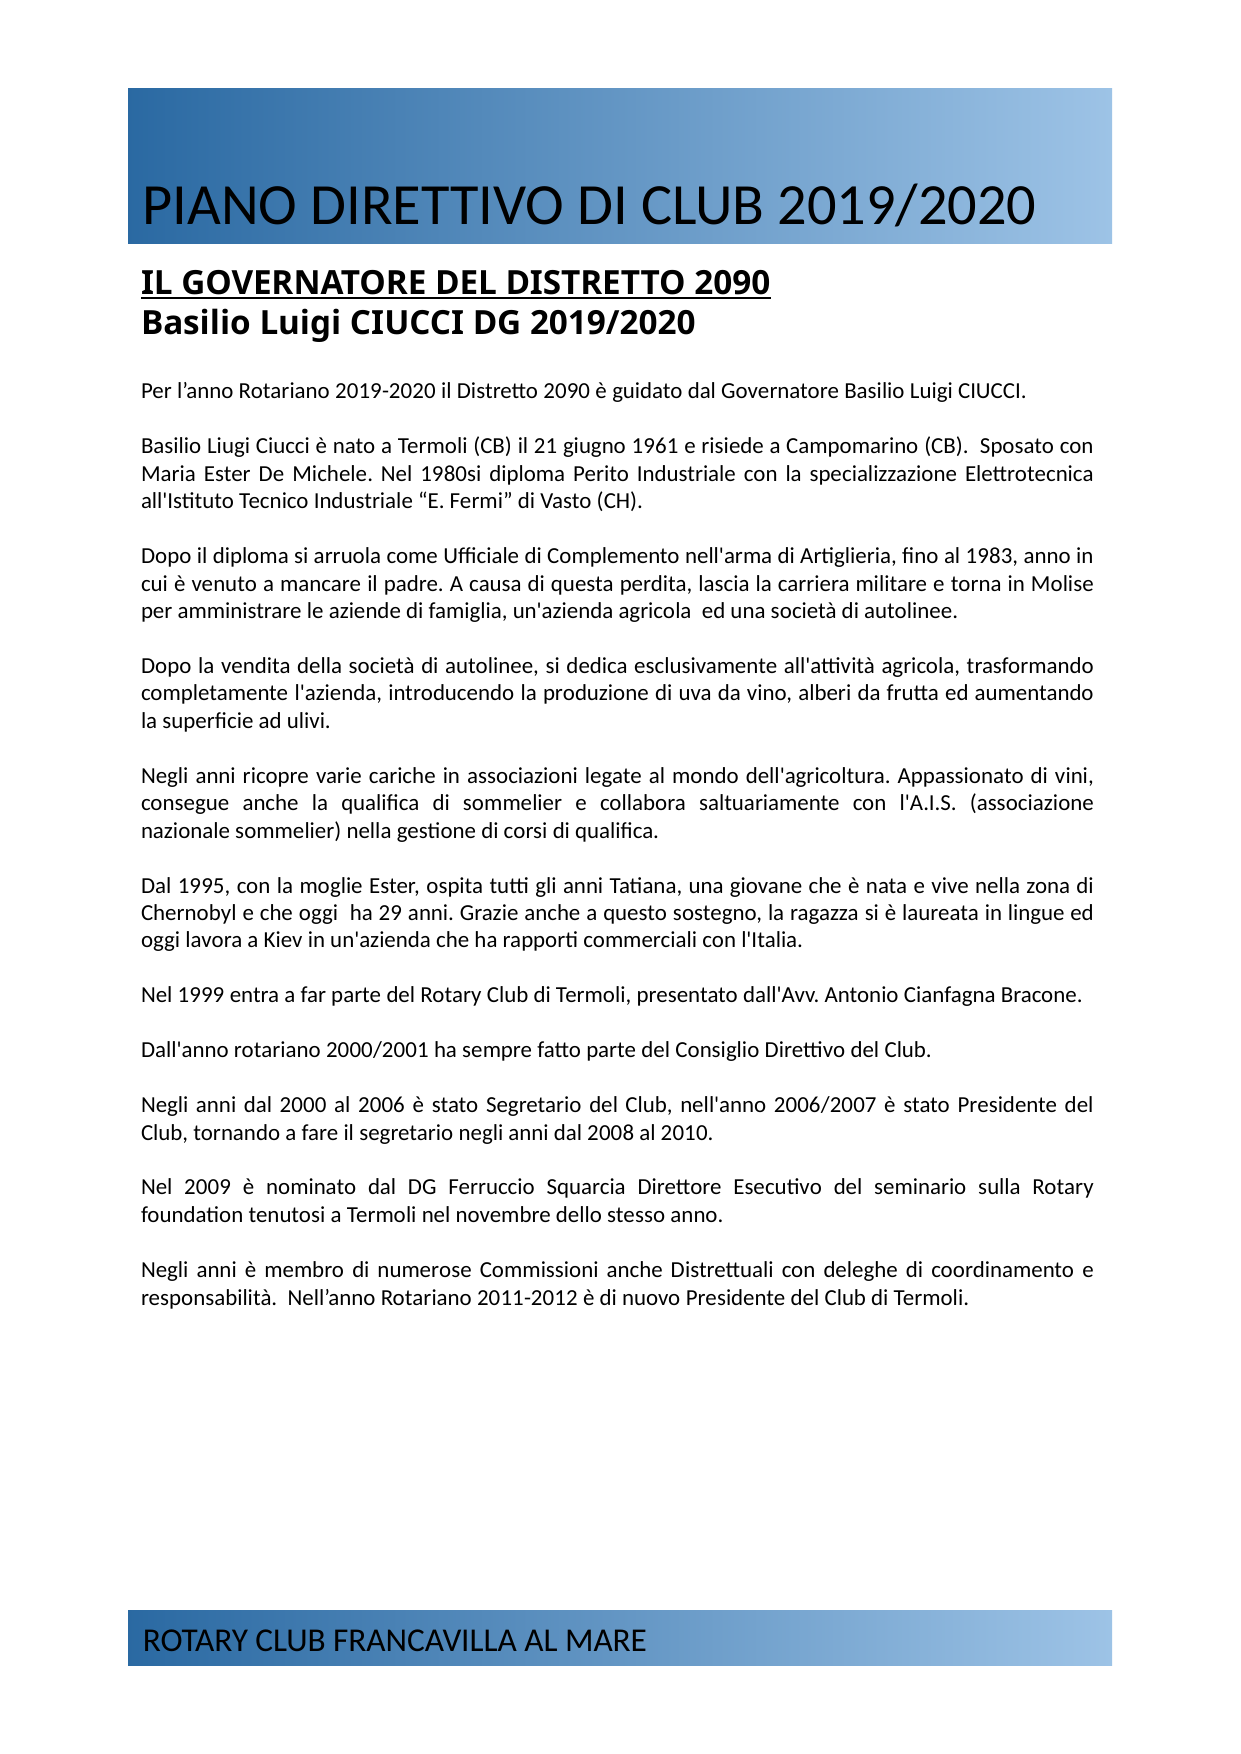

PIANO DIRETTIVO DI CLUB 2019/2020
IL GOVERNATORE DEL DISTRETTO 2090
Basilio Luigi CIUCCI DG 2019/2020
Per l’anno Rotariano 2019-2020 il Distretto 2090 è guidato dal Governatore Basilio Luigi CIUCCI.
Basilio Liugi Ciucci è nato a Termoli (CB) il 21 giugno 1961 e risiede a Campomarino (CB). Sposato con Maria Ester De Michele. Nel 1980si diploma Perito Industriale con la specializzazione Elettrotecnica all'Istituto Tecnico Industriale “E. Fermi” di Vasto (CH).
Dopo il diploma si arruola come Ufficiale di Complemento nell'arma di Artiglieria, fino al 1983, anno in cui è venuto a mancare il padre. A causa di questa perdita, lascia la carriera militare e torna in Molise per amministrare le aziende di famiglia, un'azienda agricola ed una società di autolinee.
Dopo la vendita della società di autolinee, si dedica esclusivamente all'attività agricola, trasformando completamente l'azienda, introducendo la produzione di uva da vino, alberi da frutta ed aumentando la superficie ad ulivi.
Negli anni ricopre varie cariche in associazioni legate al mondo dell'agricoltura. Appassionato di vini, consegue anche la qualifica di sommelier e collabora saltuariamente con l'A.I.S. (associazione nazionale sommelier) nella gestione di corsi di qualifica.
Dal 1995, con la moglie Ester, ospita tutti gli anni Tatiana, una giovane che è nata e vive nella zona di Chernobyl e che oggi ha 29 anni. Grazie anche a questo sostegno, la ragazza si è laureata in lingue ed oggi lavora a Kiev in un'azienda che ha rapporti commerciali con l'Italia.
Nel 1999 entra a far parte del Rotary Club di Termoli, presentato dall'Avv. Antonio Cianfagna Bracone.
Dall'anno rotariano 2000/2001 ha sempre fatto parte del Consiglio Direttivo del Club.
Negli anni dal 2000 al 2006 è stato Segretario del Club, nell'anno 2006/2007 è stato Presidente del Club, tornando a fare il segretario negli anni dal 2008 al 2010.
Nel 2009 è nominato dal DG Ferruccio Squarcia Direttore Esecutivo del seminario sulla Rotary foundation tenutosi a Termoli nel novembre dello stesso anno.
Negli anni è membro di numerose Commissioni anche Distrettuali con deleghe di coordinamento e responsabilità. Nell’anno Rotariano 2011-2012 è di nuovo Presidente del Club di Termoli.
ROTARY CLUB FRANCAVILLA AL MARE